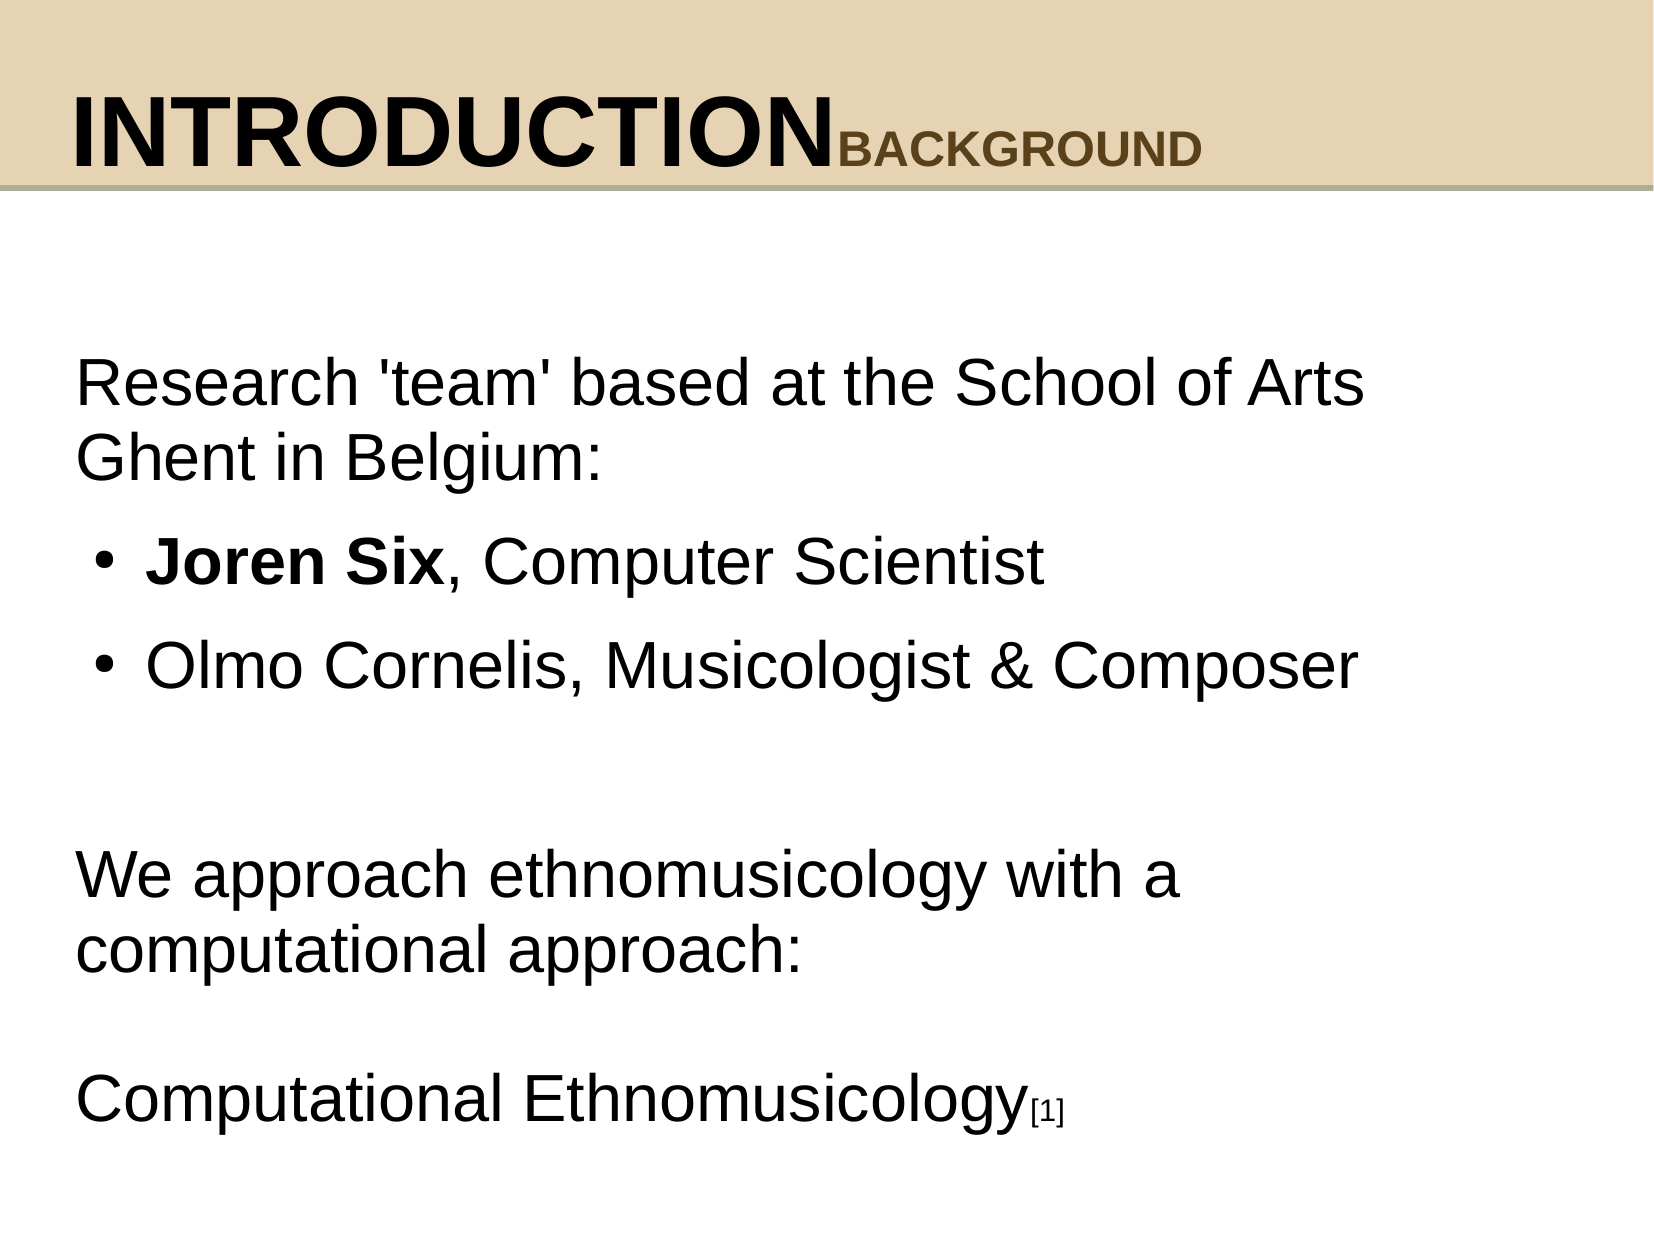

# INTRODUCTIONBACKGROUND
Research 'team' based at the School of Arts Ghent in Belgium:
Joren Six, Computer Scientist
Olmo Cornelis, Musicologist & Composer
We approach ethnomusicology with a computational approach:
Computational Ethnomusicology[1]